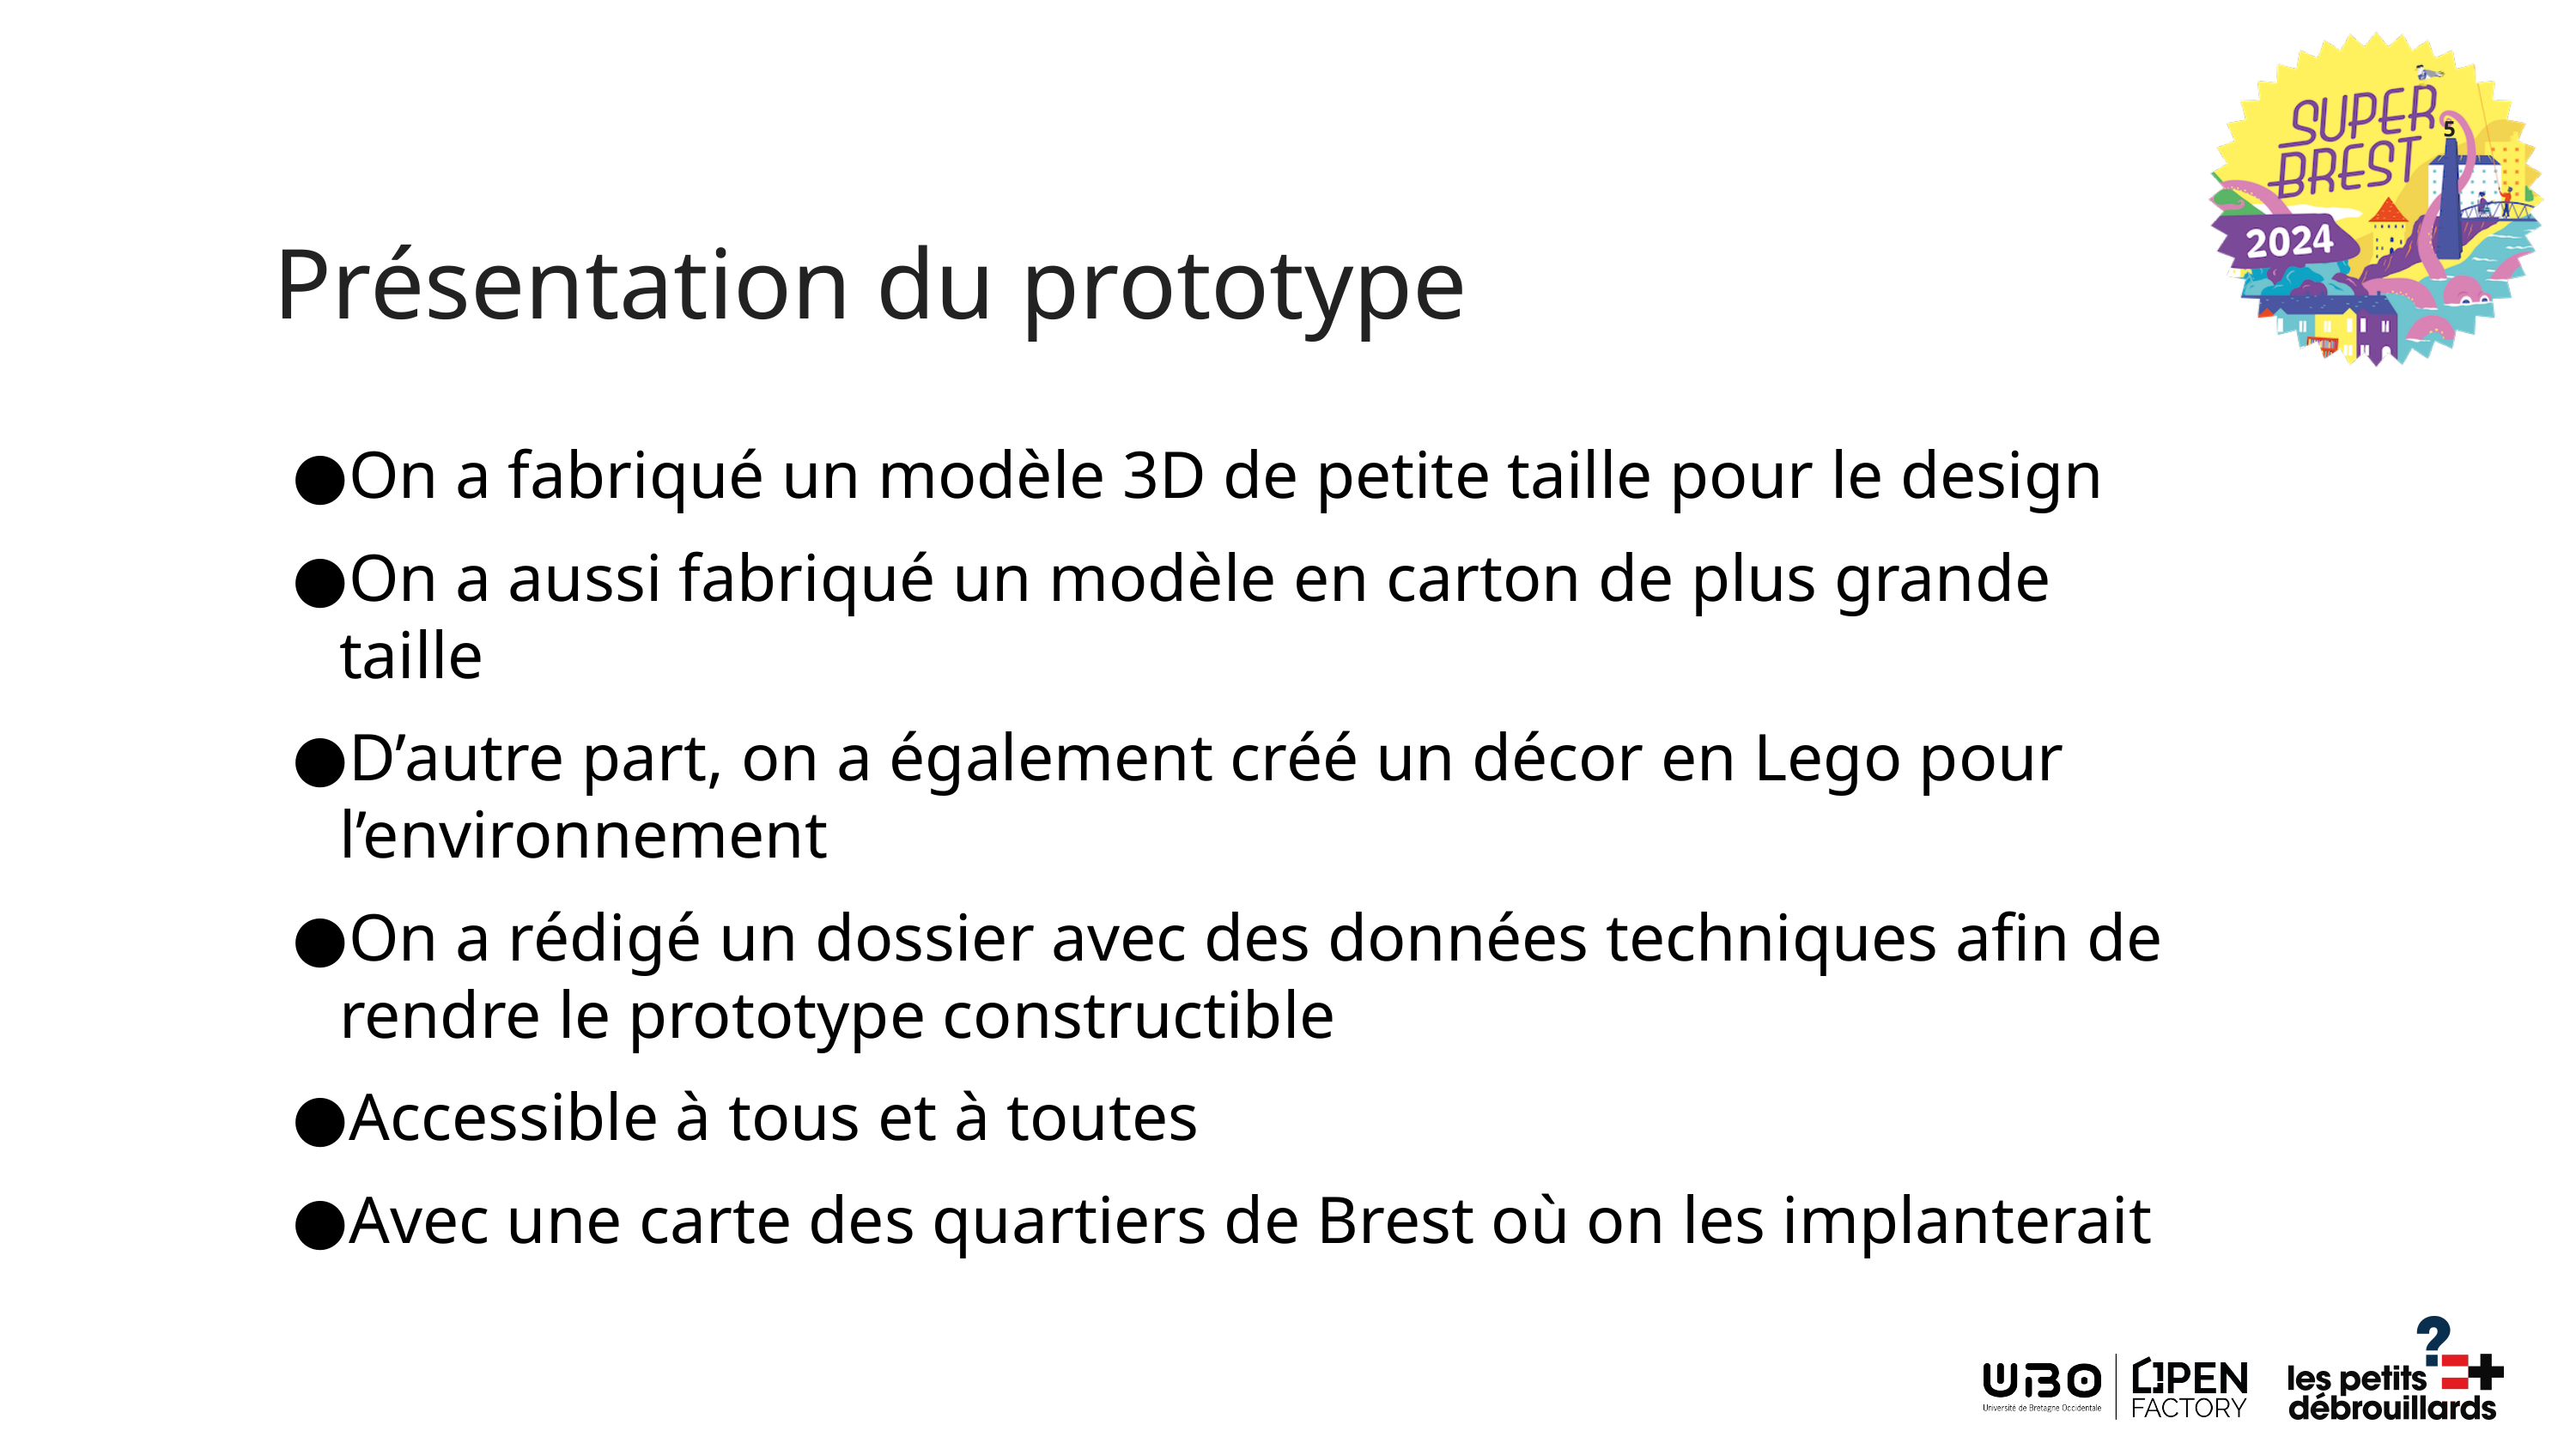

# Présentation du prototype
On a fabriqué un modèle 3D de petite taille pour le design
On a aussi fabriqué un modèle en carton de plus grande taille
D’autre part, on a également créé un décor en Lego pour l’environnement
On a rédigé un dossier avec des données techniques afin de rendre le prototype constructible
Accessible à tous et à toutes
Avec une carte des quartiers de Brest où on les implanterait